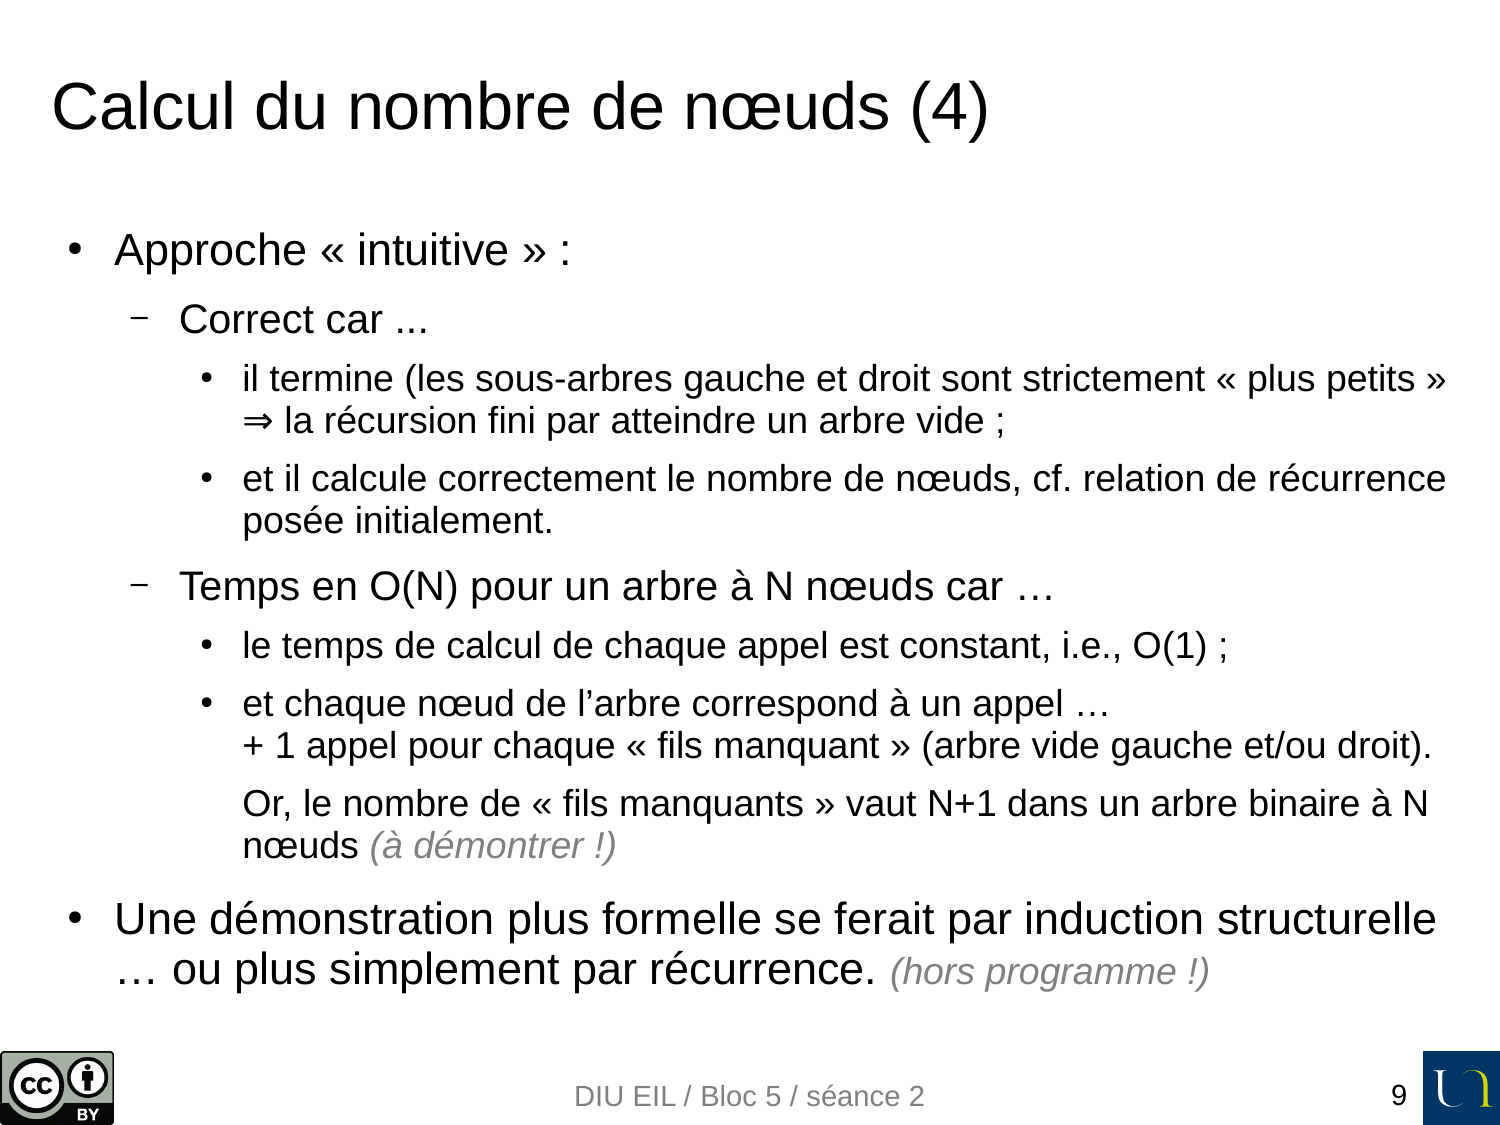

# Calcul du nombre de nœuds (4)
Approche « intuitive » :
Correct car ...
il termine (les sous-arbres gauche et droit sont strictement « plus petits » ⇒ la récursion fini par atteindre un arbre vide ;
et il calcule correctement le nombre de nœuds, cf. relation de récurrence posée initialement.
Temps en O(N) pour un arbre à N nœuds car …
le temps de calcul de chaque appel est constant, i.e., O(1) ;
et chaque nœud de l’arbre correspond à un appel …
+ 1 appel pour chaque « fils manquant » (arbre vide gauche et/ou droit).
Or, le nombre de « fils manquants » vaut N+1 dans un arbre binaire à N nœuds (à démontrer !)
Une démonstration plus formelle se ferait par induction structurelle … ou plus simplement par récurrence. (hors programme !)
9